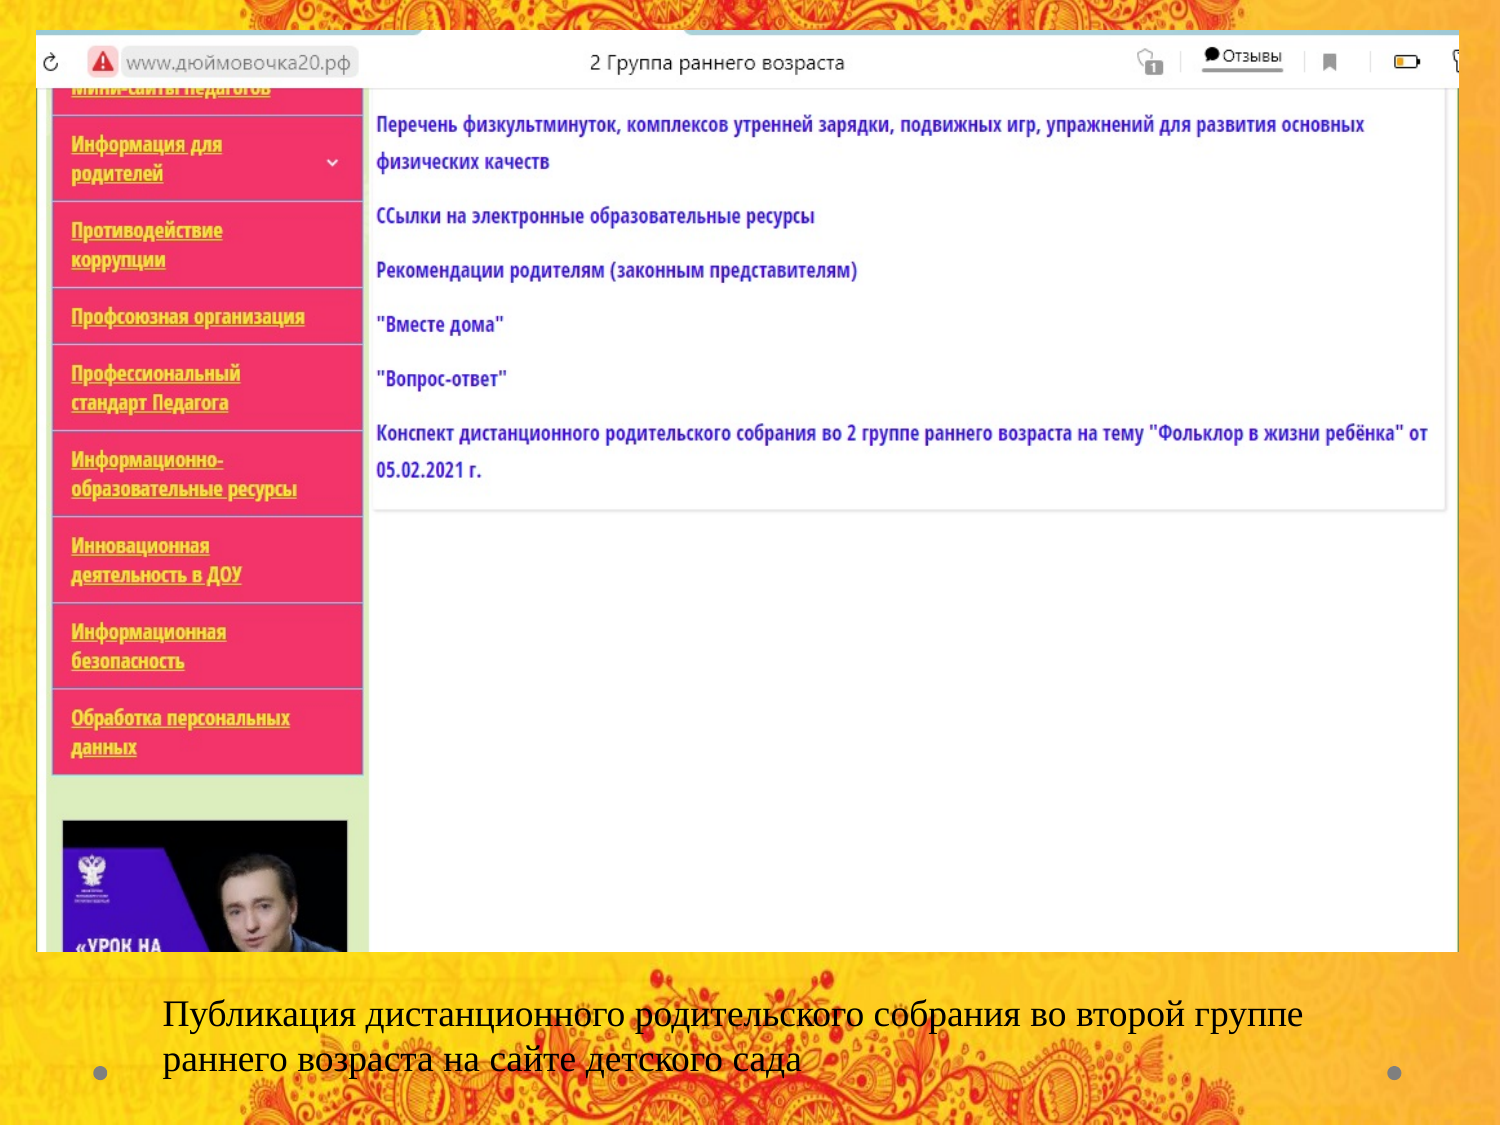

Публикация дистанционного родительского собрания во второй группе раннего возраста на сайте детского сада